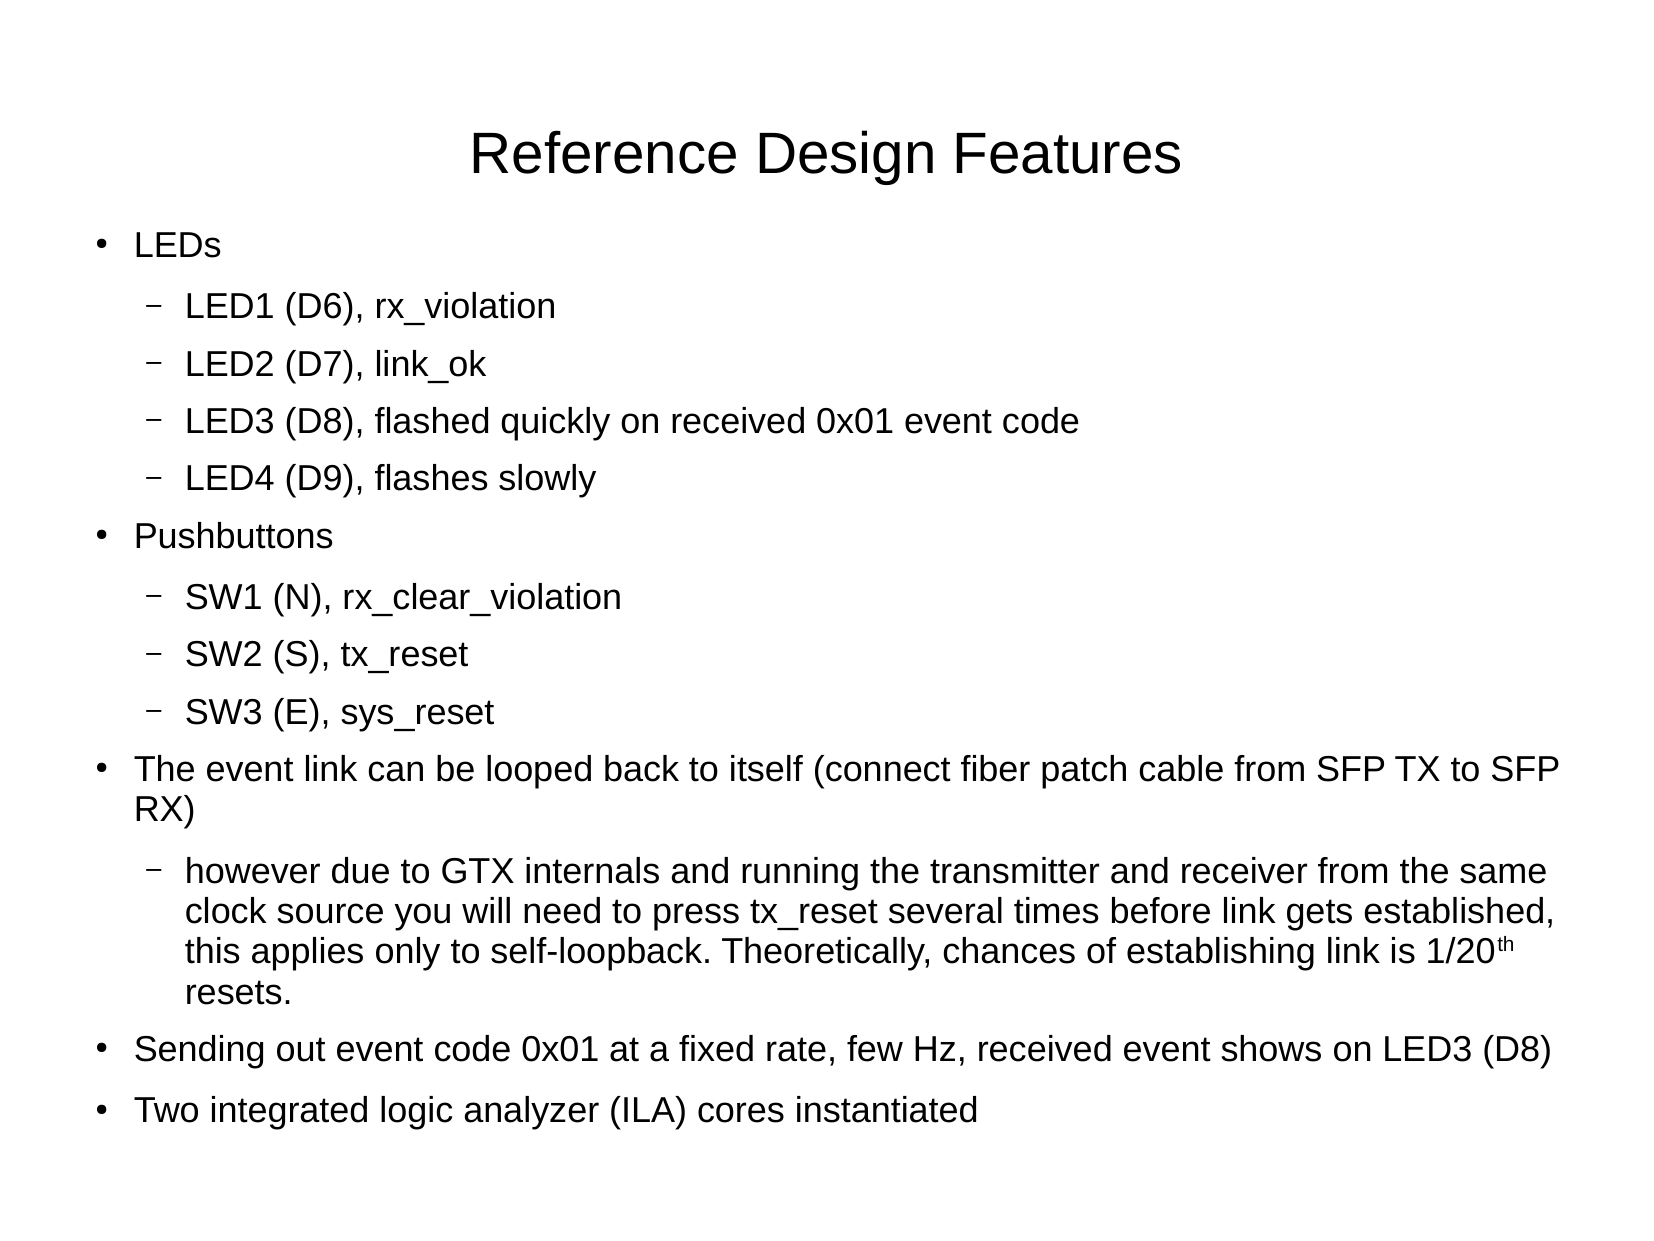

# Reference Design Features
LEDs
LED1 (D6), rx_violation
LED2 (D7), link_ok
LED3 (D8), flashed quickly on received 0x01 event code
LED4 (D9), flashes slowly
Pushbuttons
SW1 (N), rx_clear_violation
SW2 (S), tx_reset
SW3 (E), sys_reset
The event link can be looped back to itself (connect fiber patch cable from SFP TX to SFP RX)
however due to GTX internals and running the transmitter and receiver from the same clock source you will need to press tx_reset several times before link gets established, this applies only to self-loopback. Theoretically, chances of establishing link is 1/20th resets.
Sending out event code 0x01 at a fixed rate, few Hz, received event shows on LED3 (D8)
Two integrated logic analyzer (ILA) cores instantiated